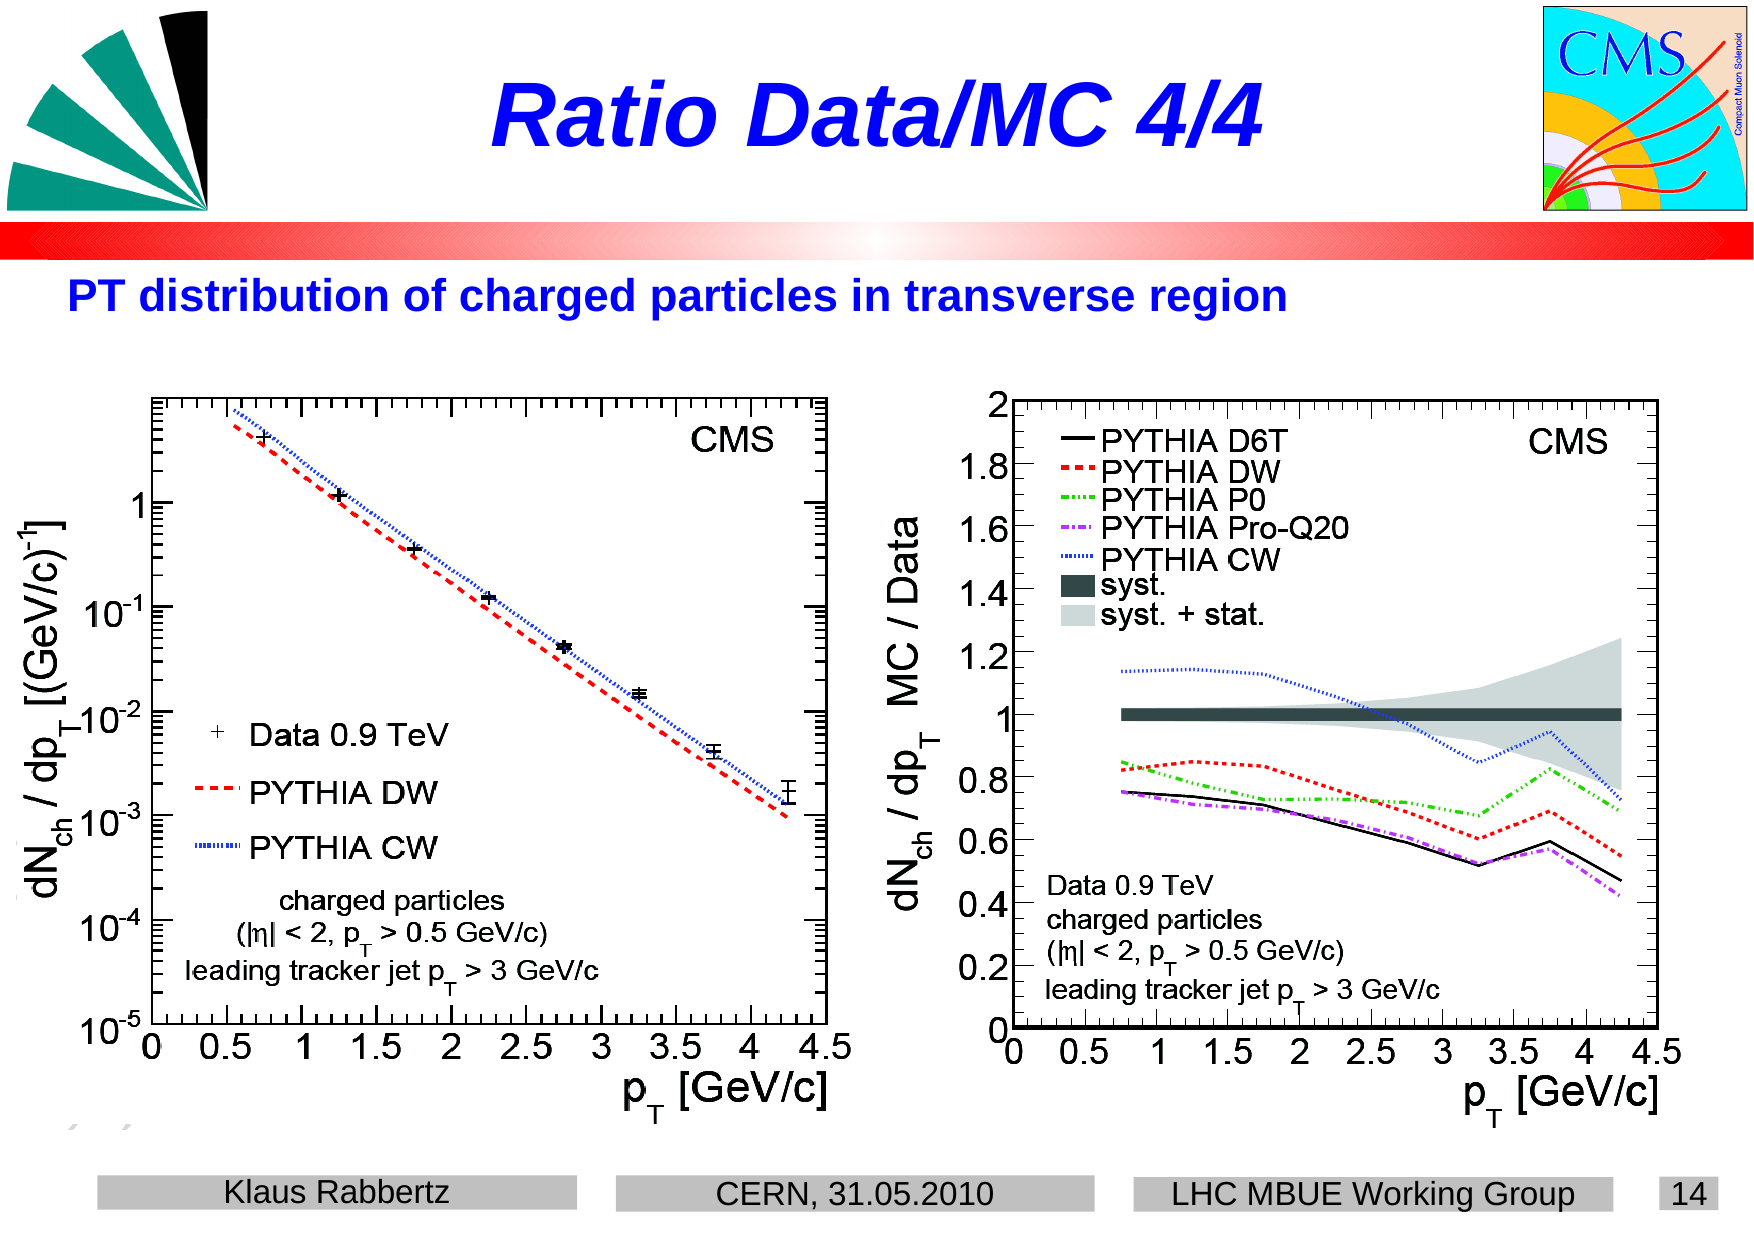

# Ratio Data/MC 4/4
PT distribution of charged particles in transverse region